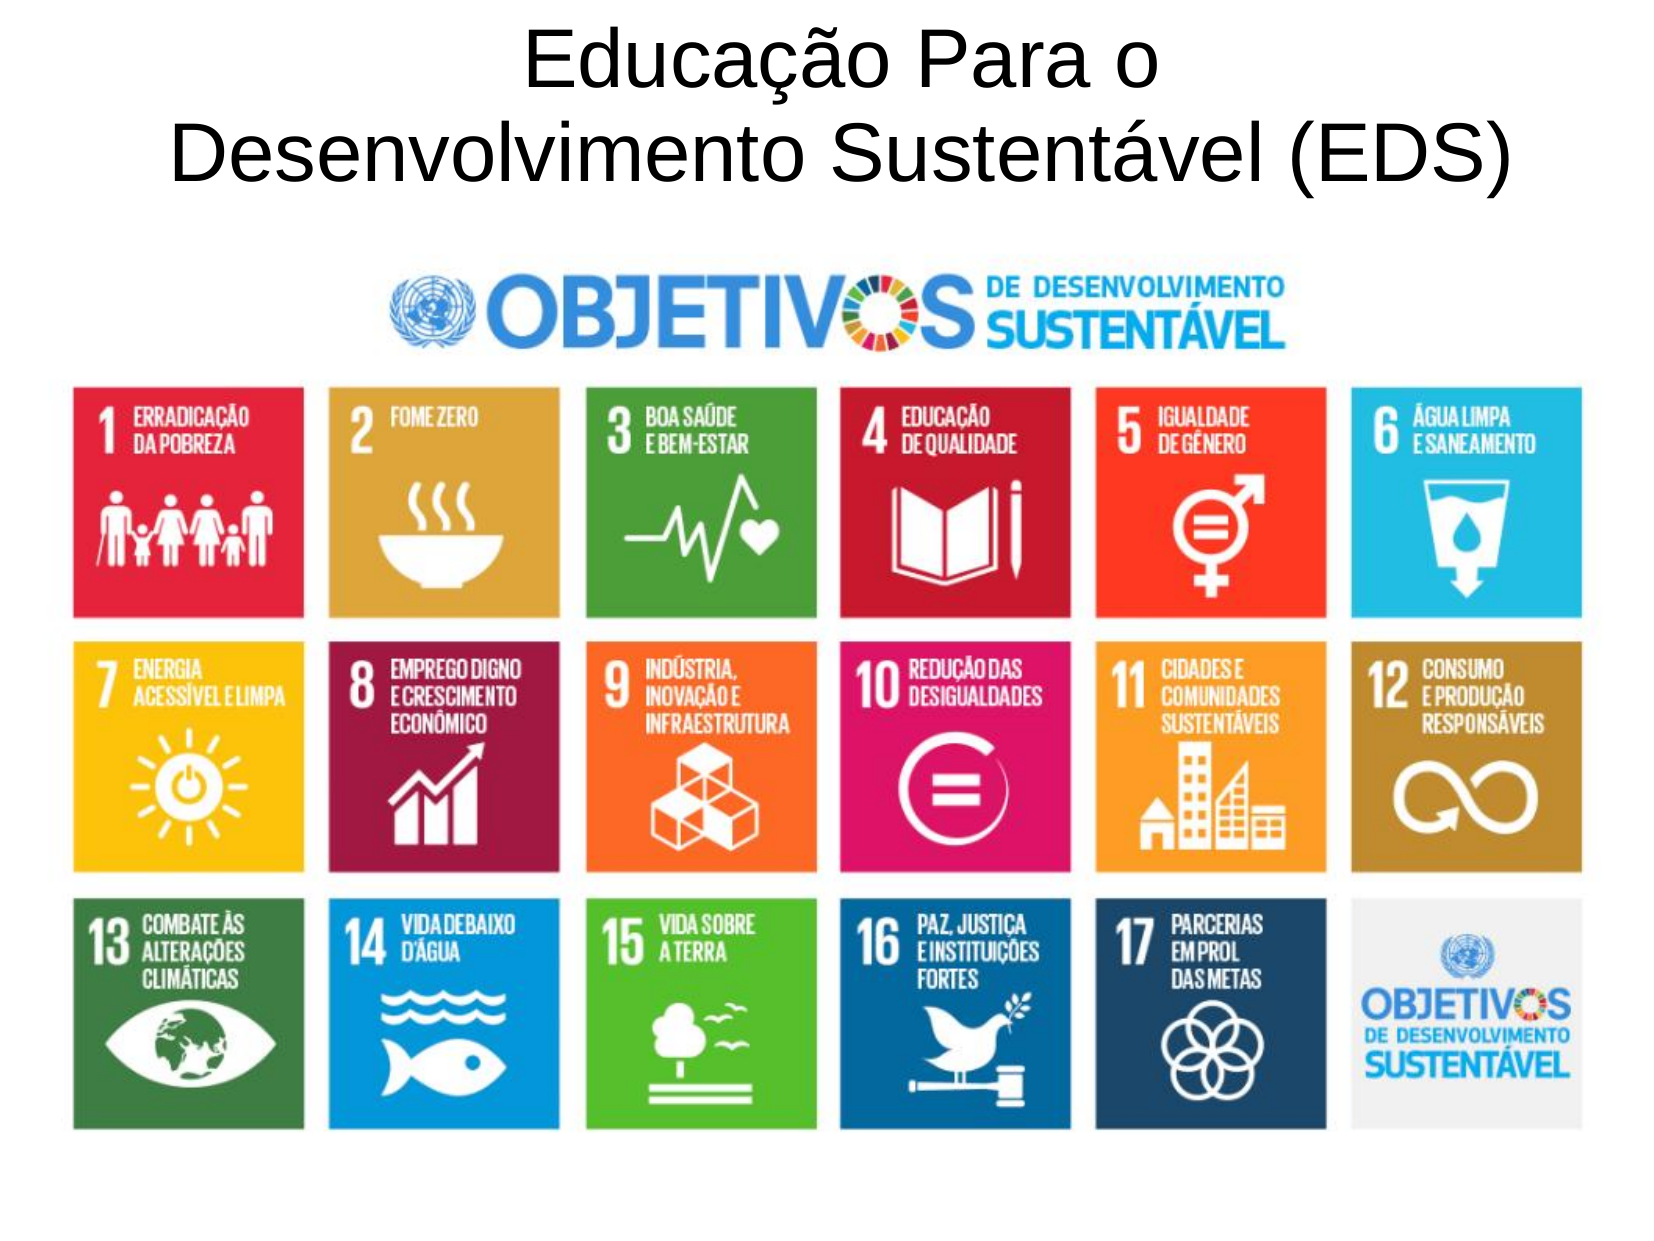

# Educação Para o Desenvolvimento Sustentável (EDS)